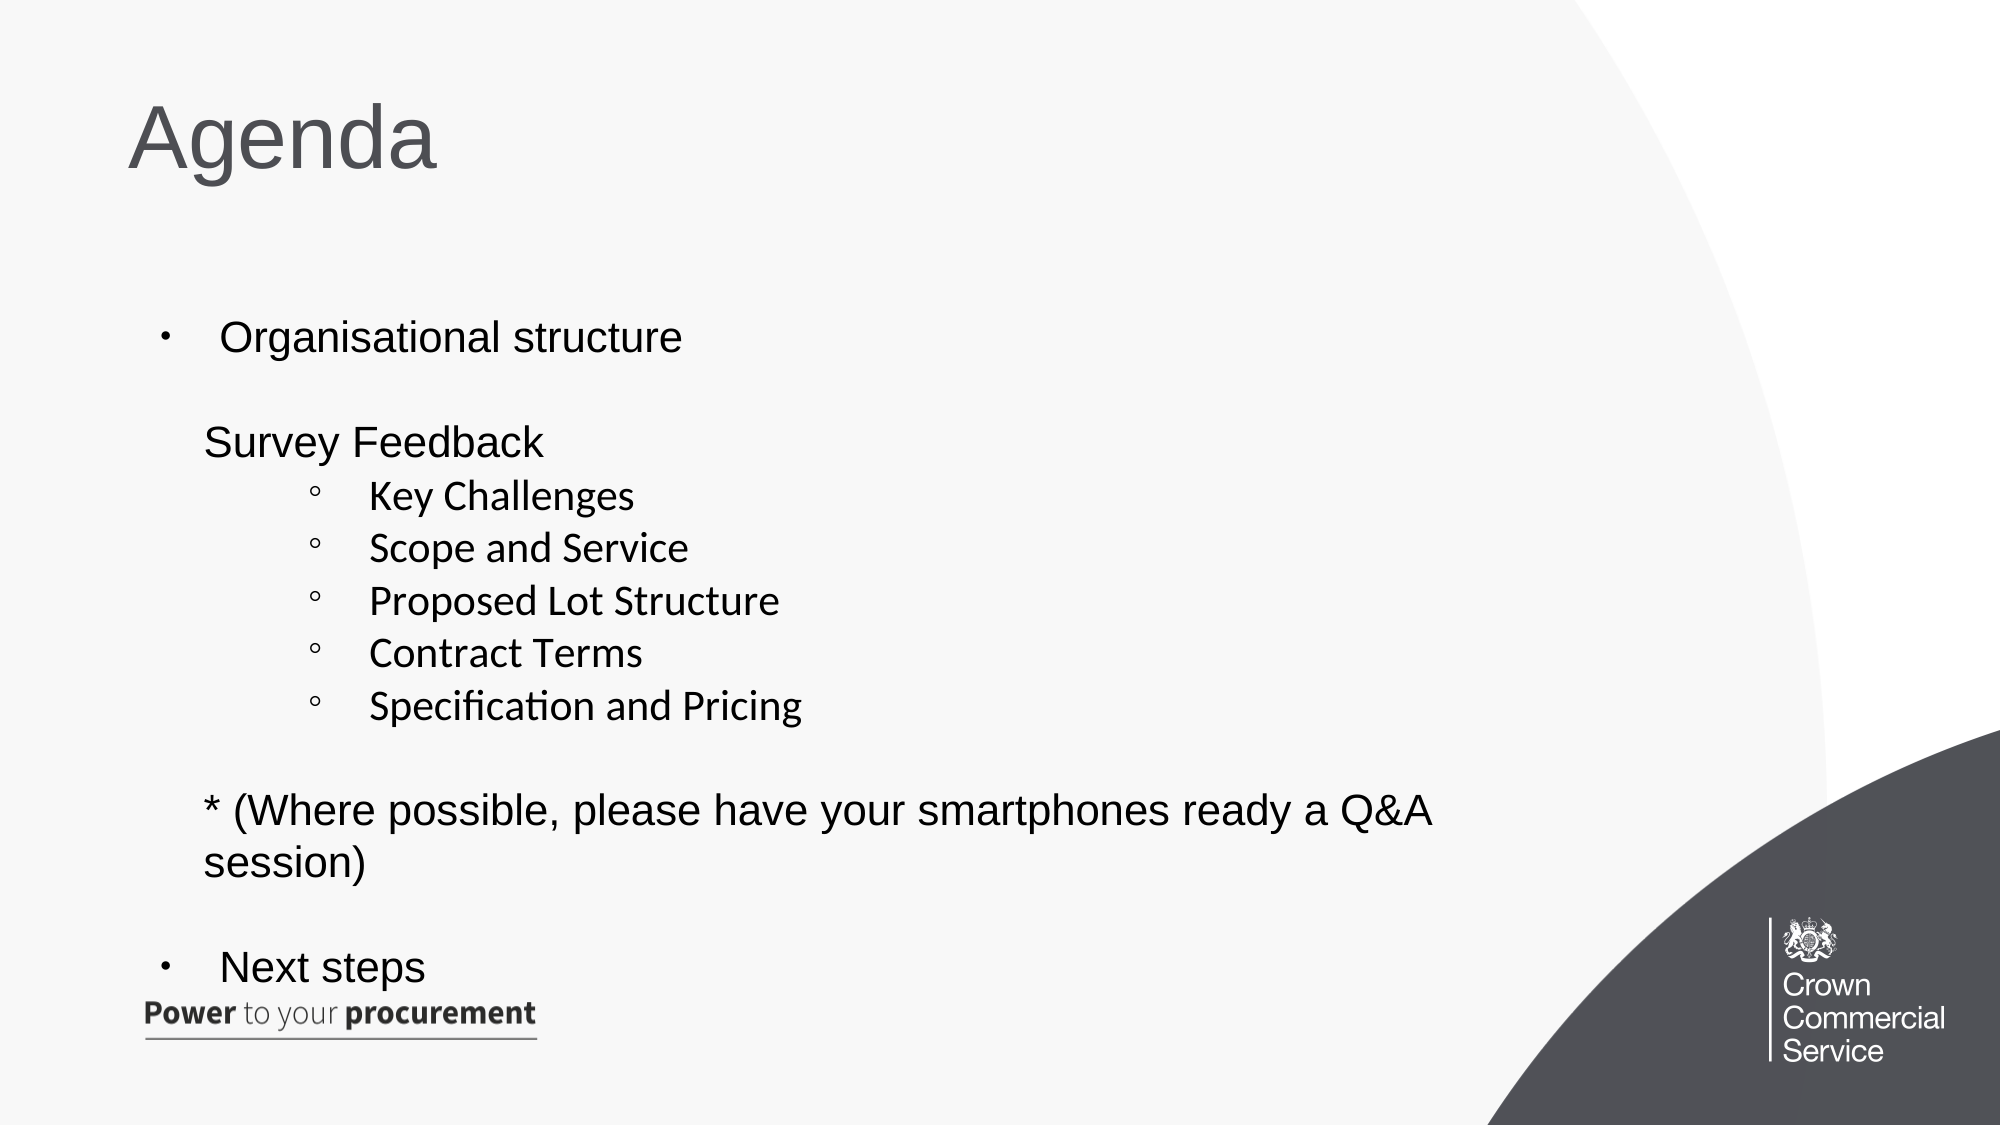

# Agenda
Organisational structure
Survey Feedback
Key Challenges
Scope and Service
Proposed Lot Structure
Contract Terms
Specification and Pricing
* (Where possible, please have your smartphones ready a Q&A session)
Next steps